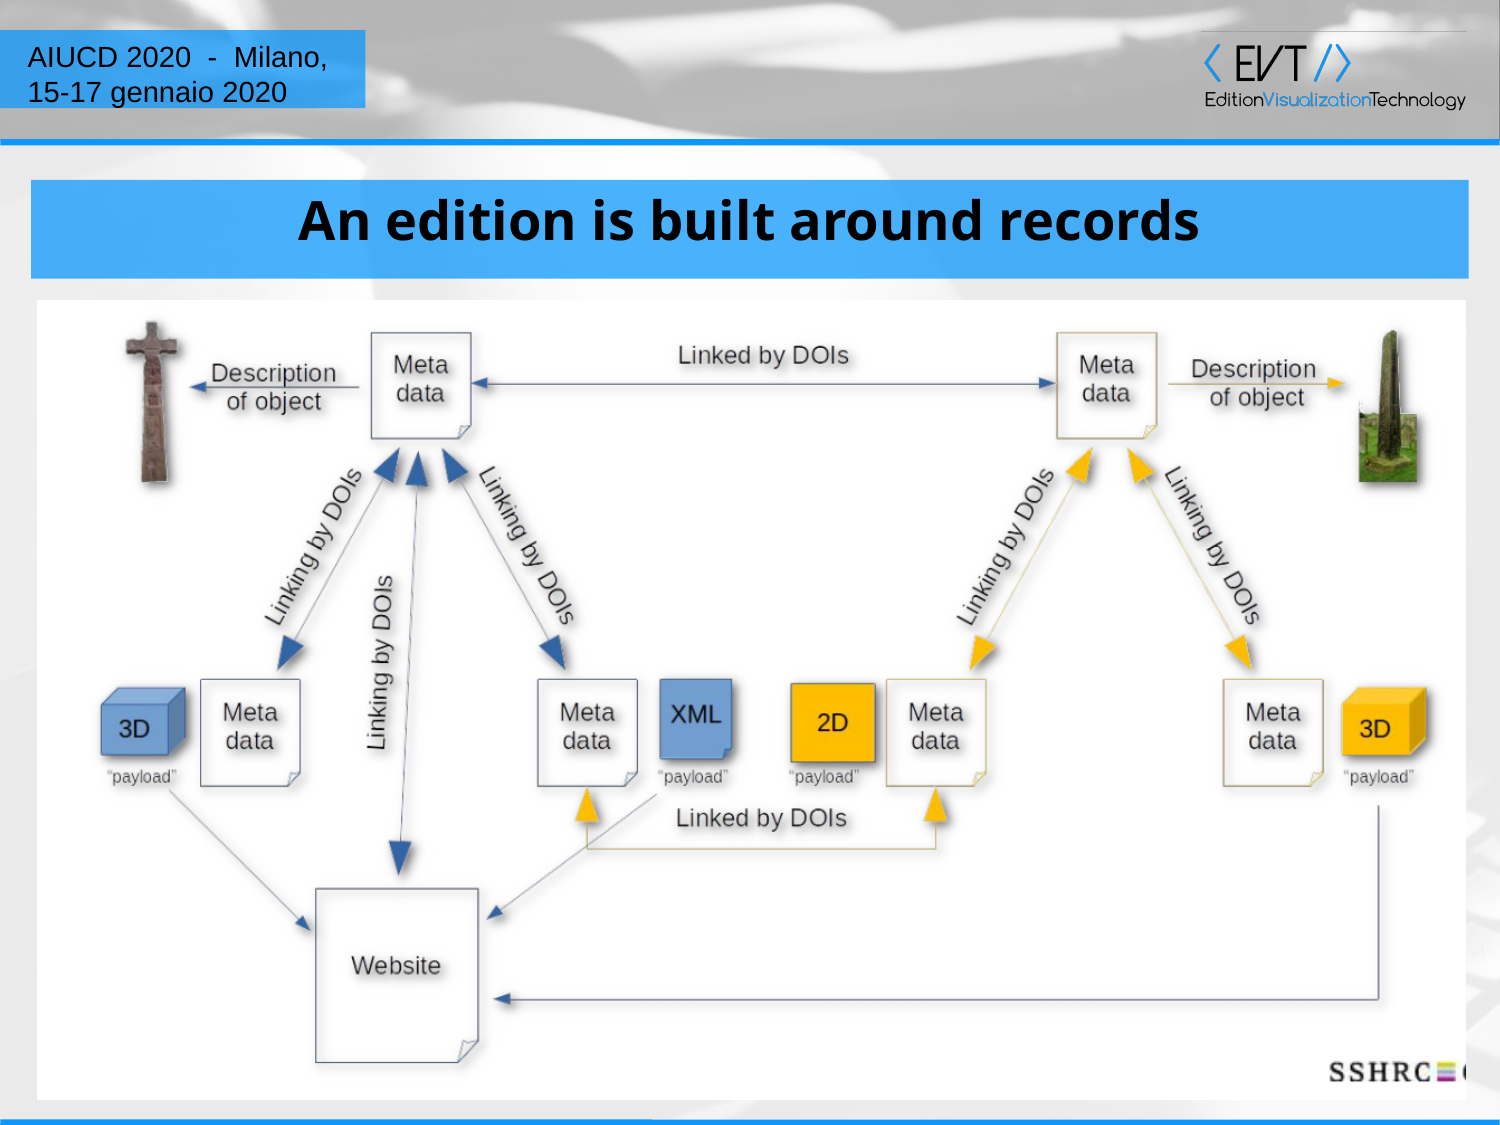

# An edition is built around records